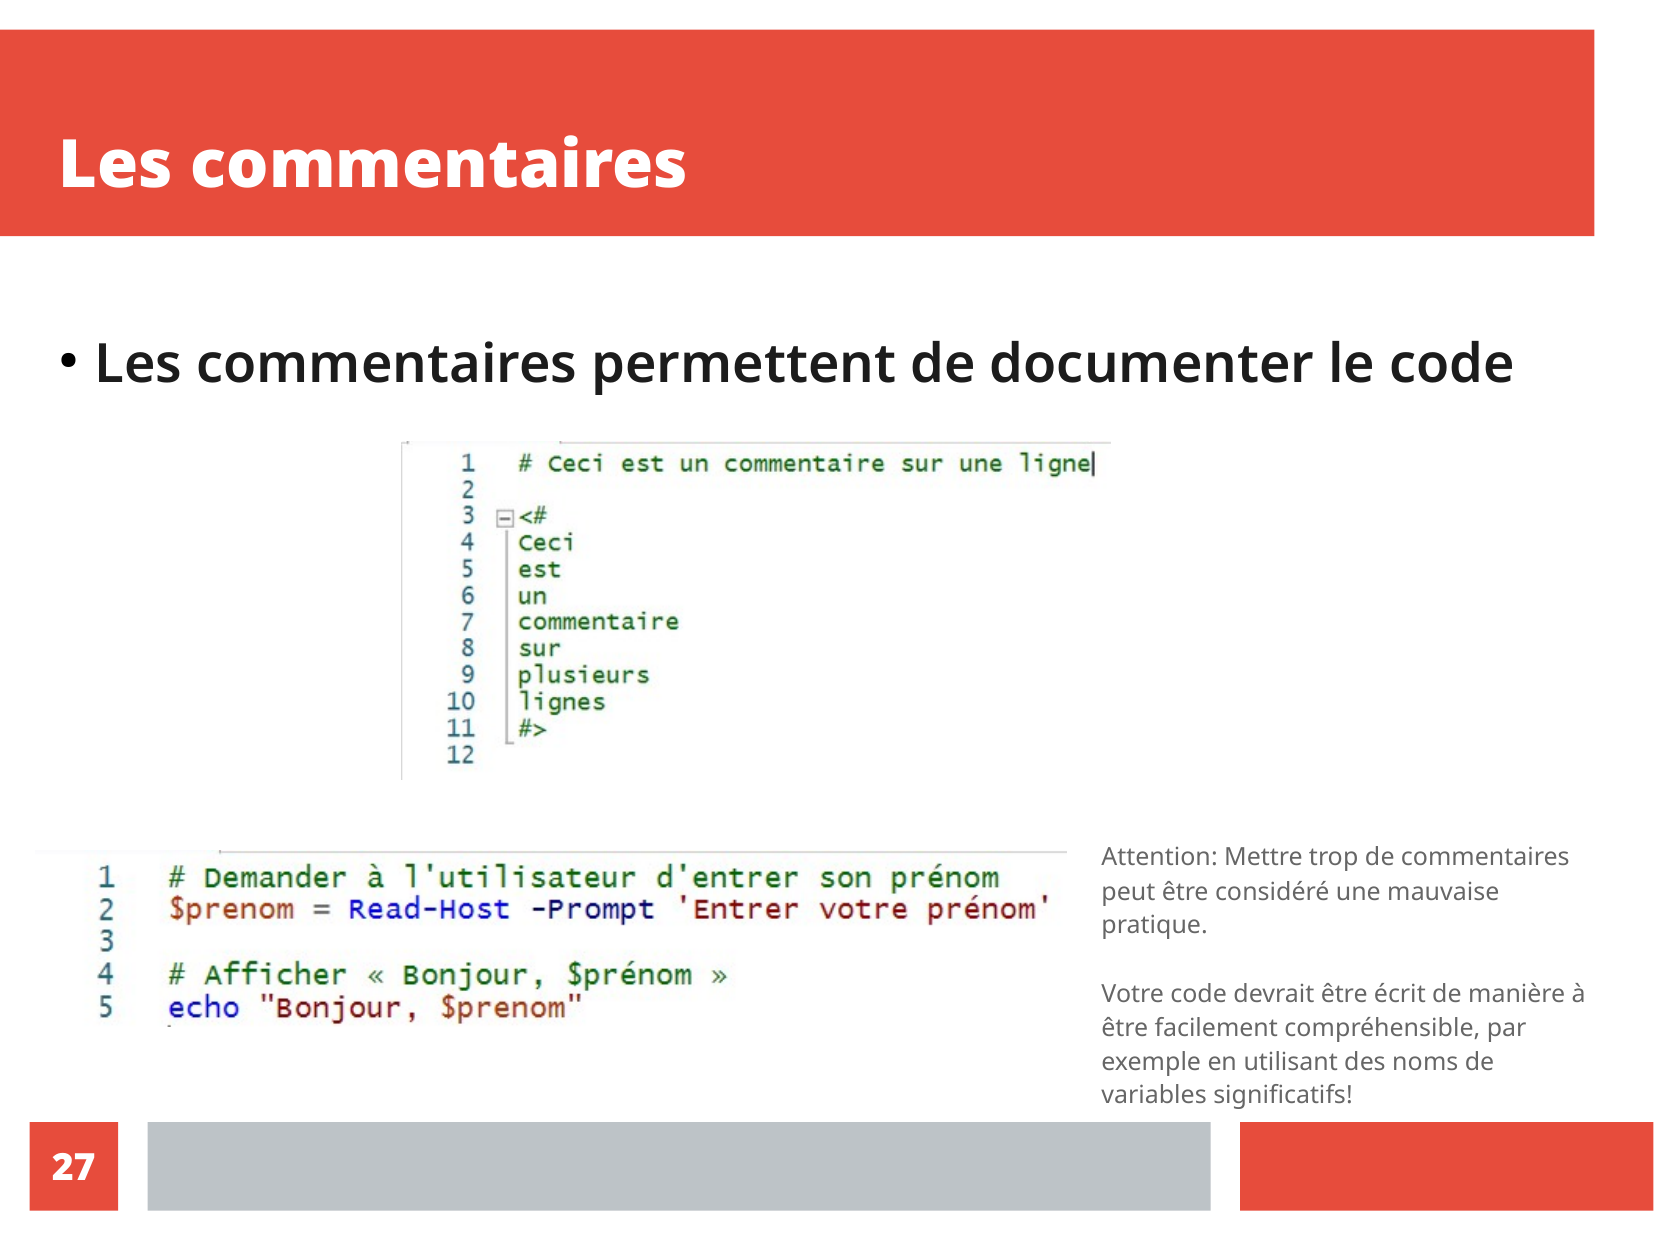

# Les commentaires
Les commentaires permettent de documenter le code
Attention: Mettre trop de commentaires peut être considéré une mauvaise pratique.
Votre code devrait être écrit de manière à être facilement compréhensible, par exemple en utilisant des noms de variables significatifs!
27